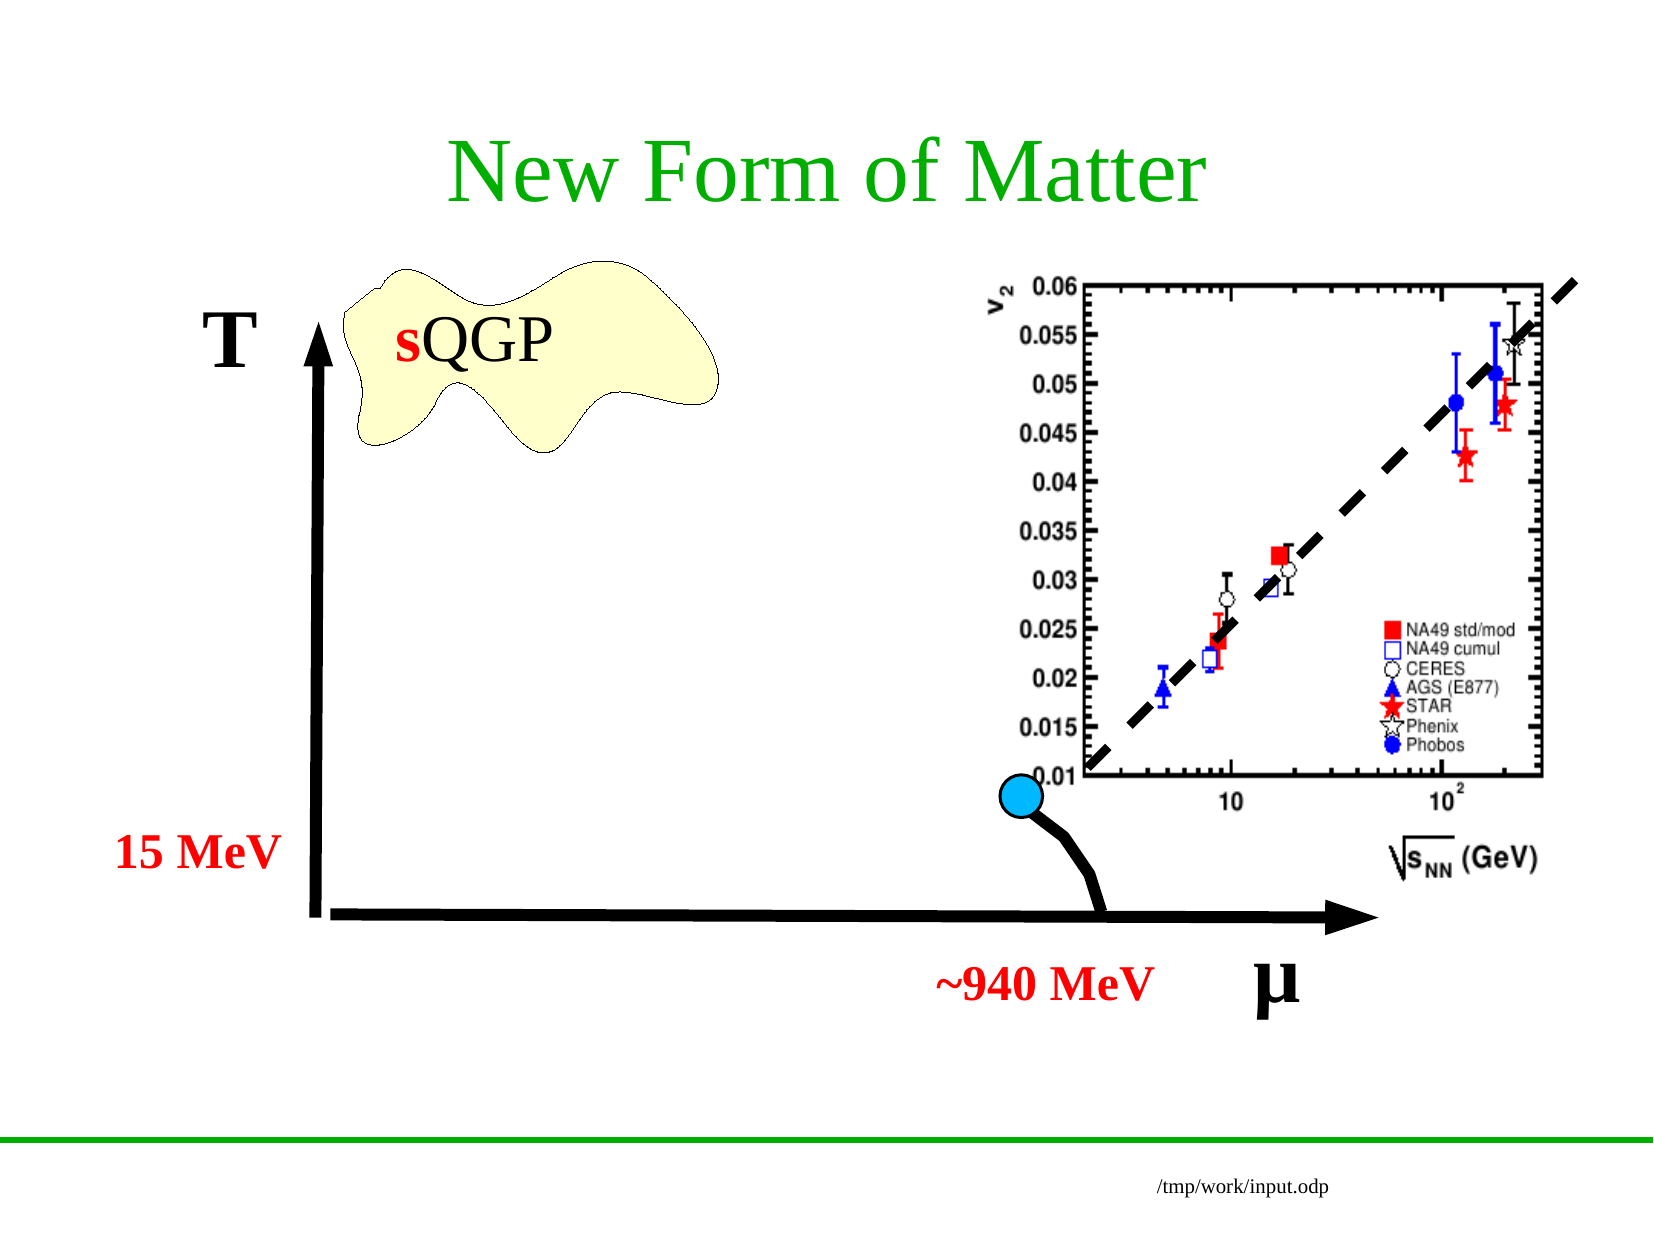

# New Form of Matter
sQGP
T
15 MeV
μ
~940 MeV